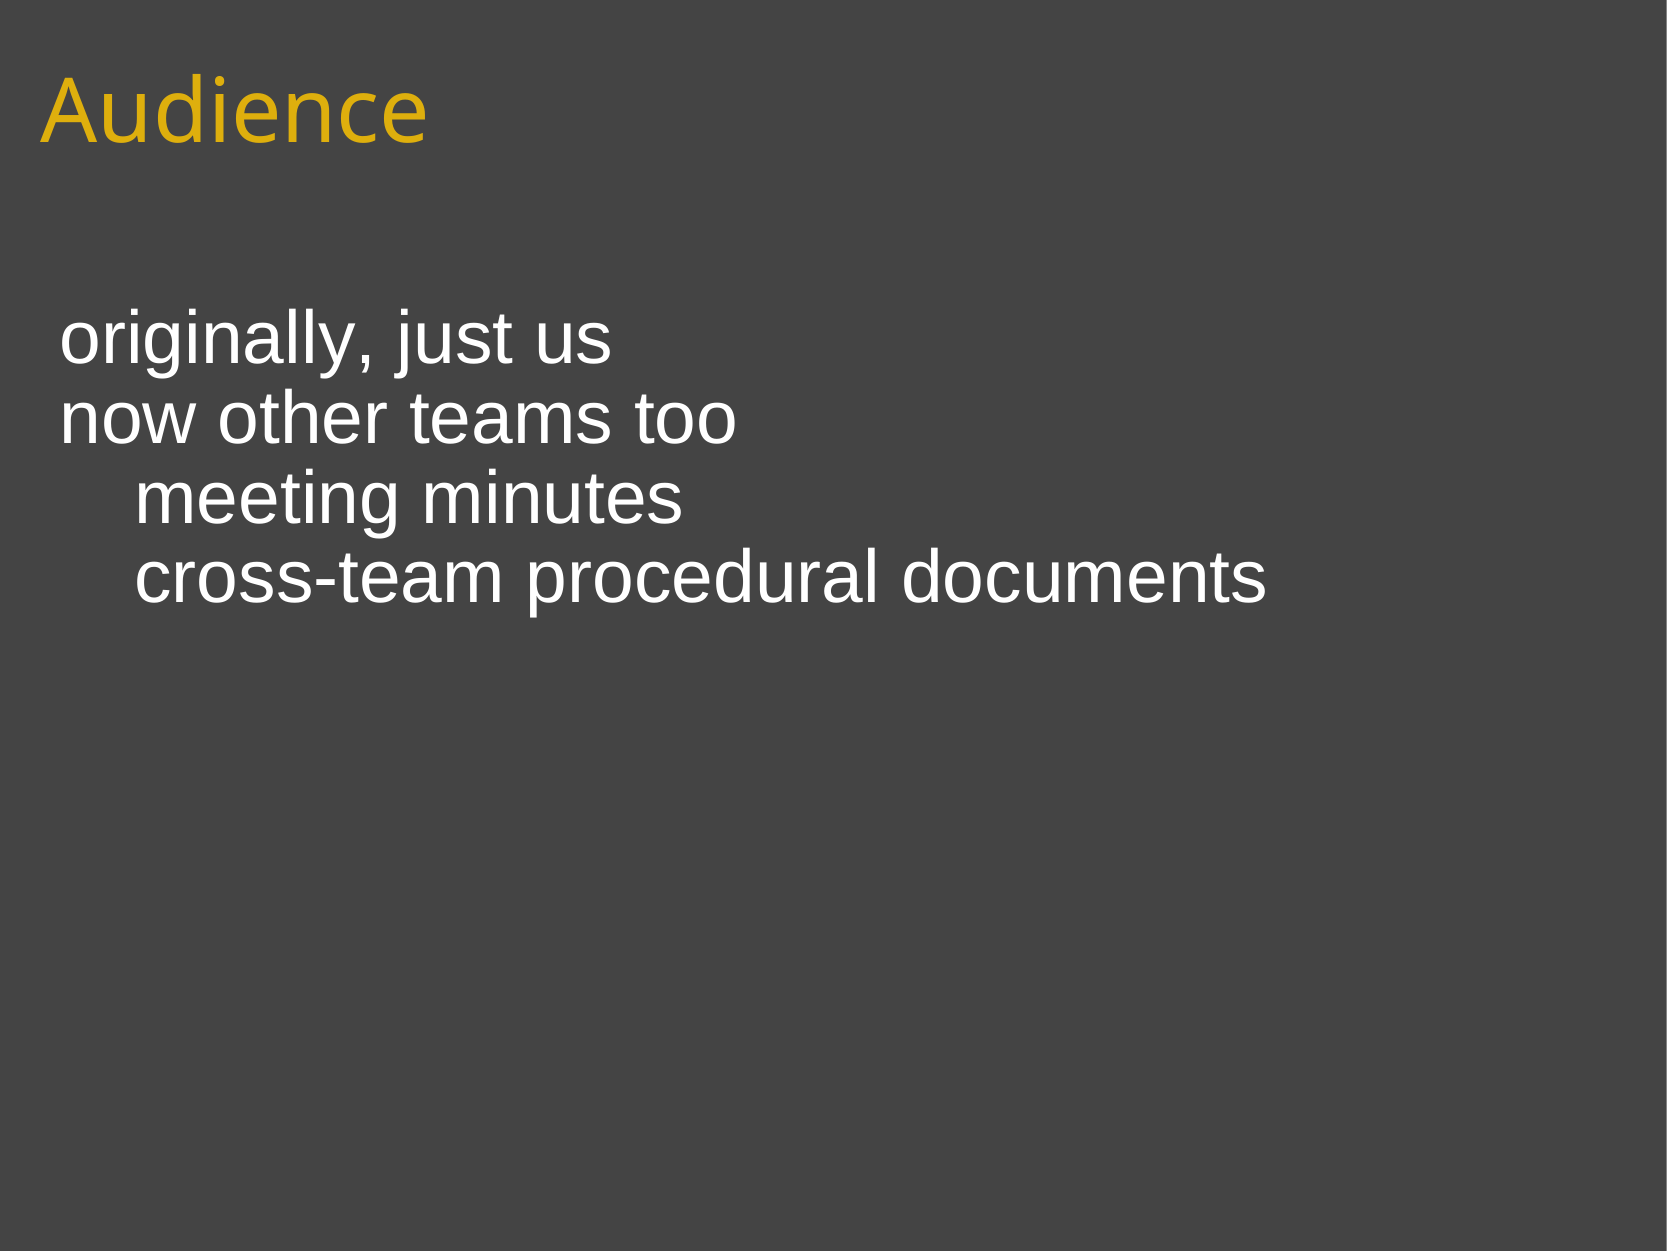

# Audience
originally, just us
now other teams too
meeting minutes
cross-team procedural documents